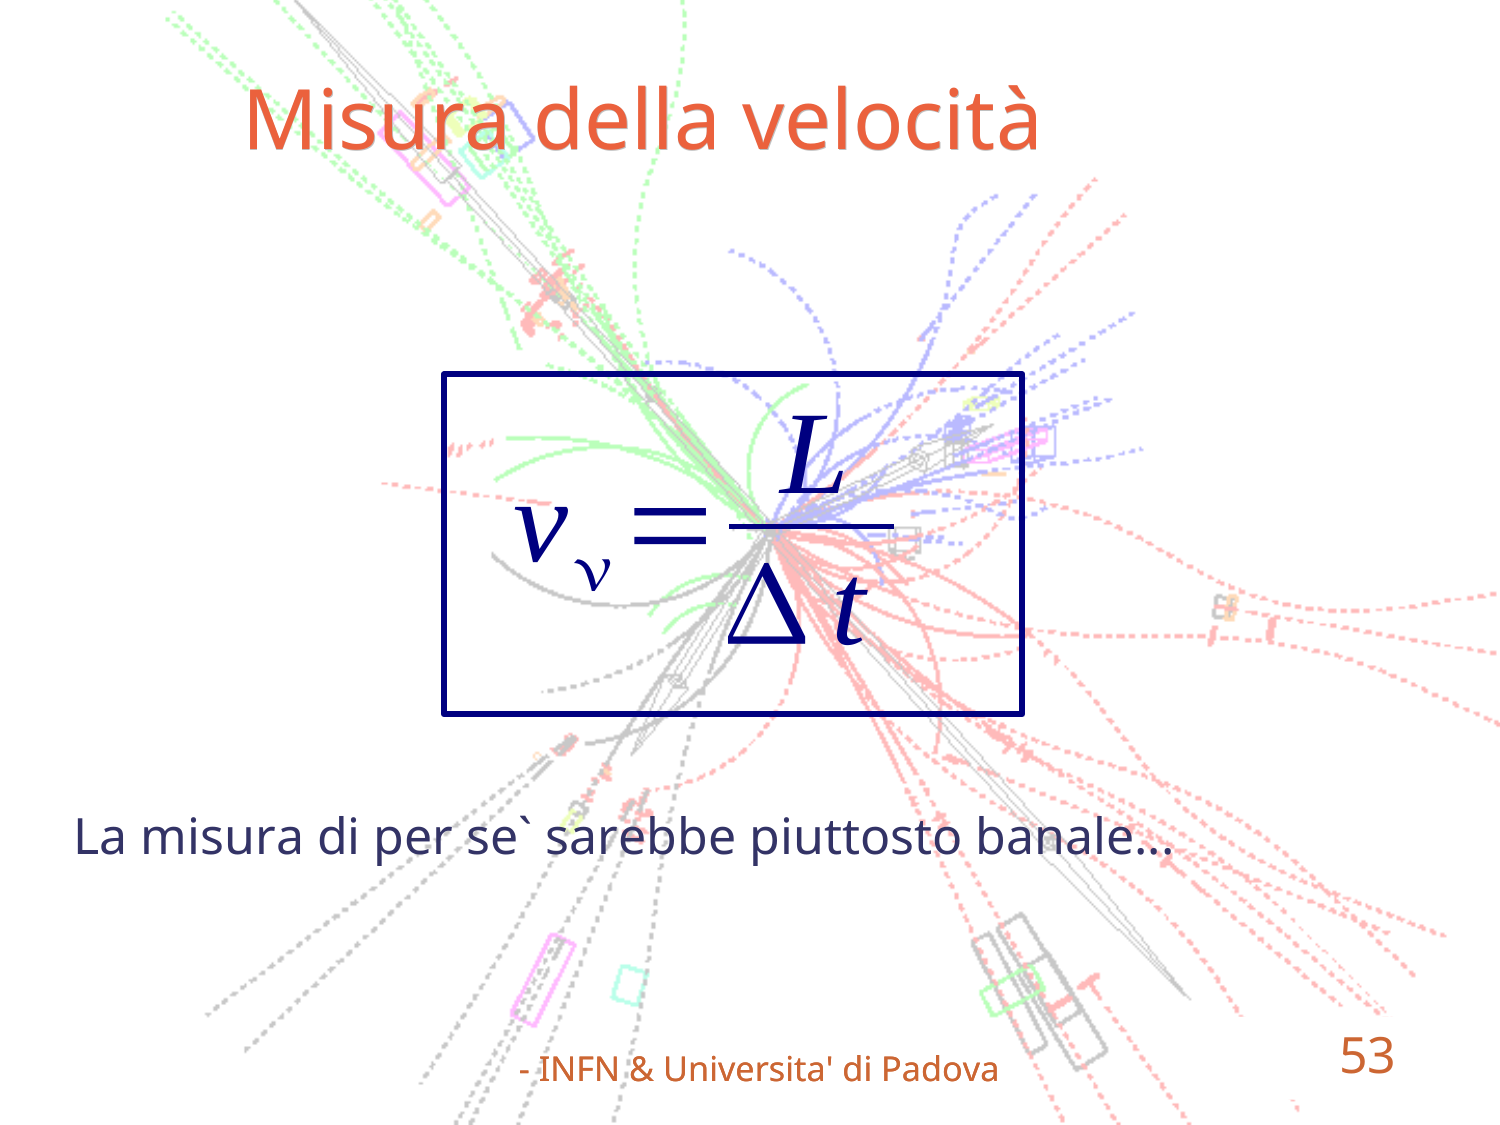

Misura della velocità
La misura di per se` sarebbe piuttosto banale...
53